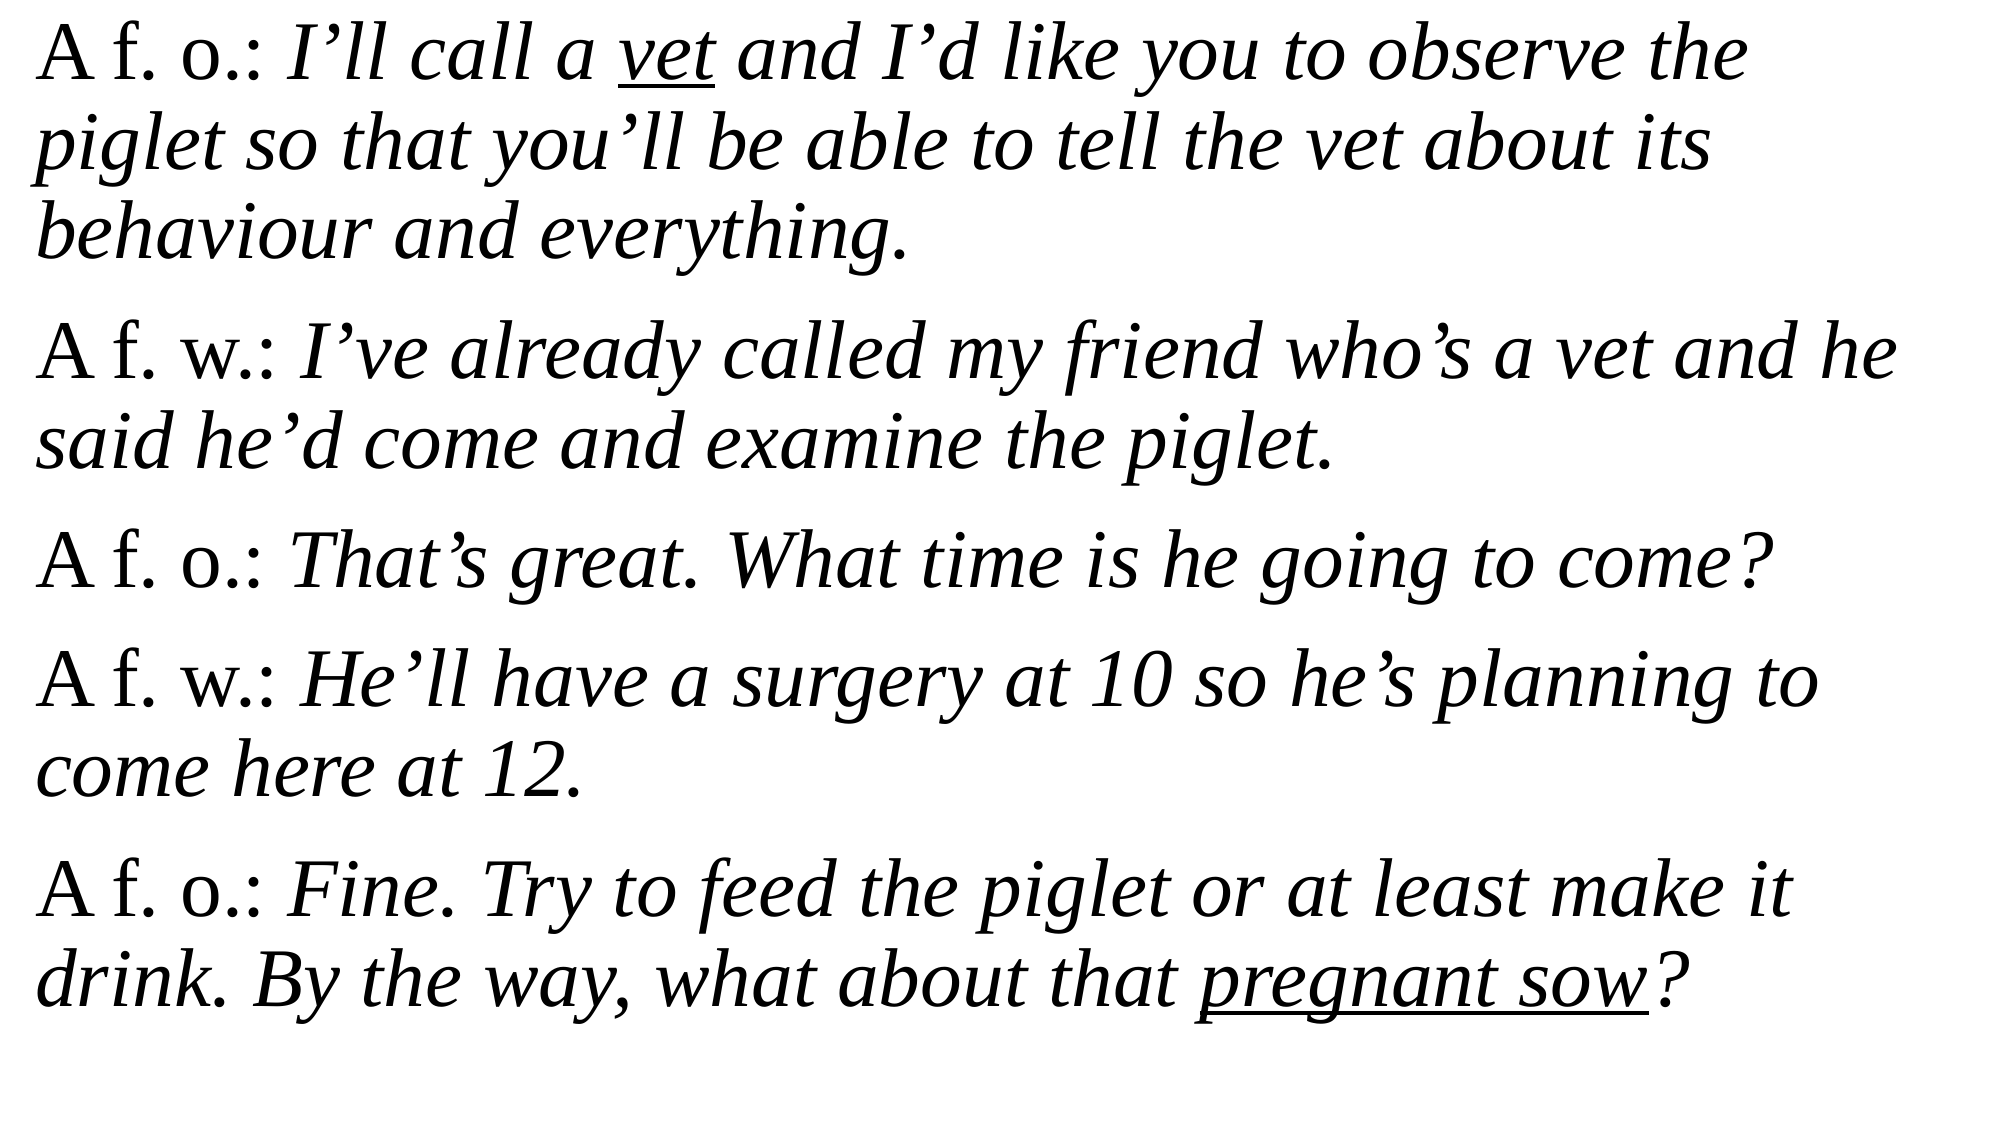

# A f. o.: I’ll call a vet and I’d like you to observe the piglet so that you’ll be able to tell the vet about its behaviour and everything.
A f. w.: I’ve already called my friend who’s a vet and he said he’d come and examine the piglet.
A f. o.: That’s great. What time is he going to come?
A f. w.: He’ll have a surgery at 10 so he’s planning to come here at 12.
A f. o.: Fine. Try to feed the piglet or at least make it drink. By the way, what about that pregnant sow?